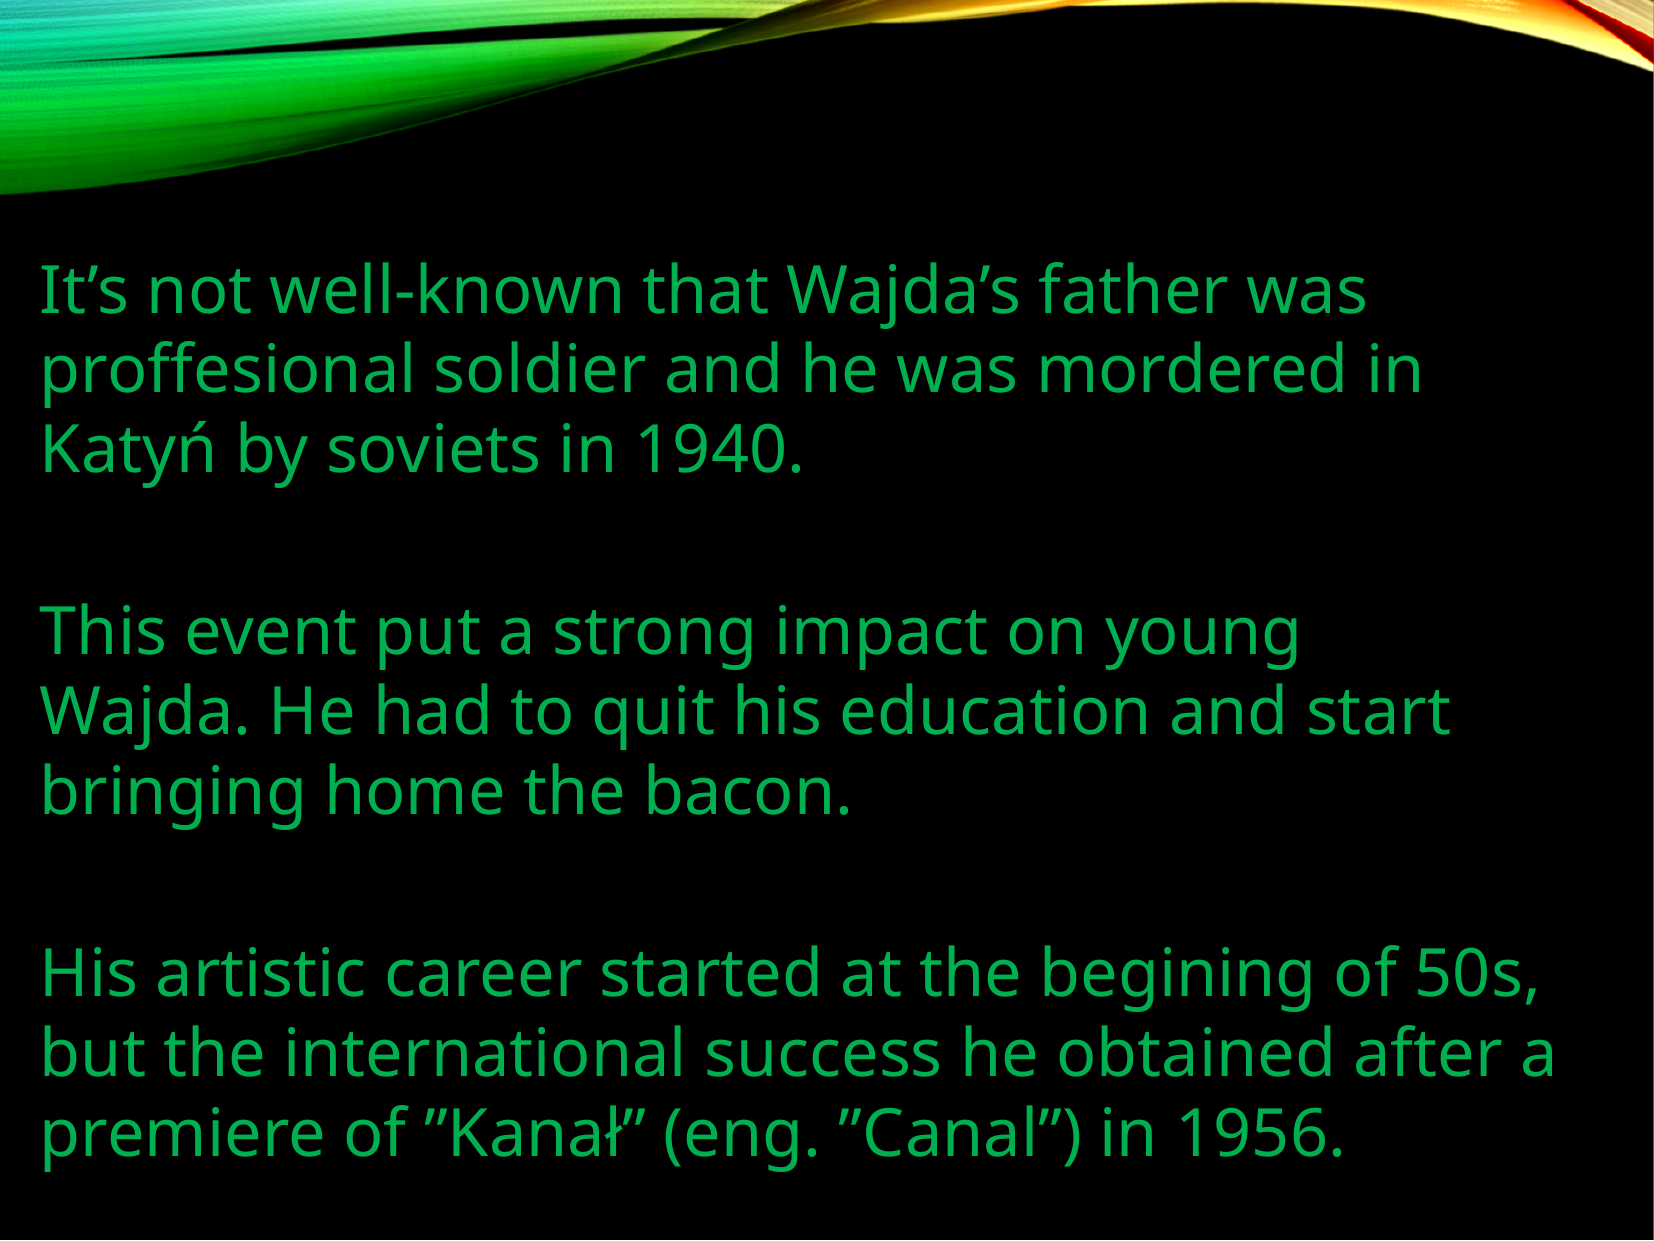

It’s not well-known that Wajda’s father was proffesional soldier and he was mordered in Katyń by soviets in 1940.
This event put a strong impact on young Wajda. He had to quit his education and start bringing home the bacon.
His artistic career started at the begining of 50s, but the international success he obtained after a premiere of ”Kanał” (eng. ”Canal”) in 1956.